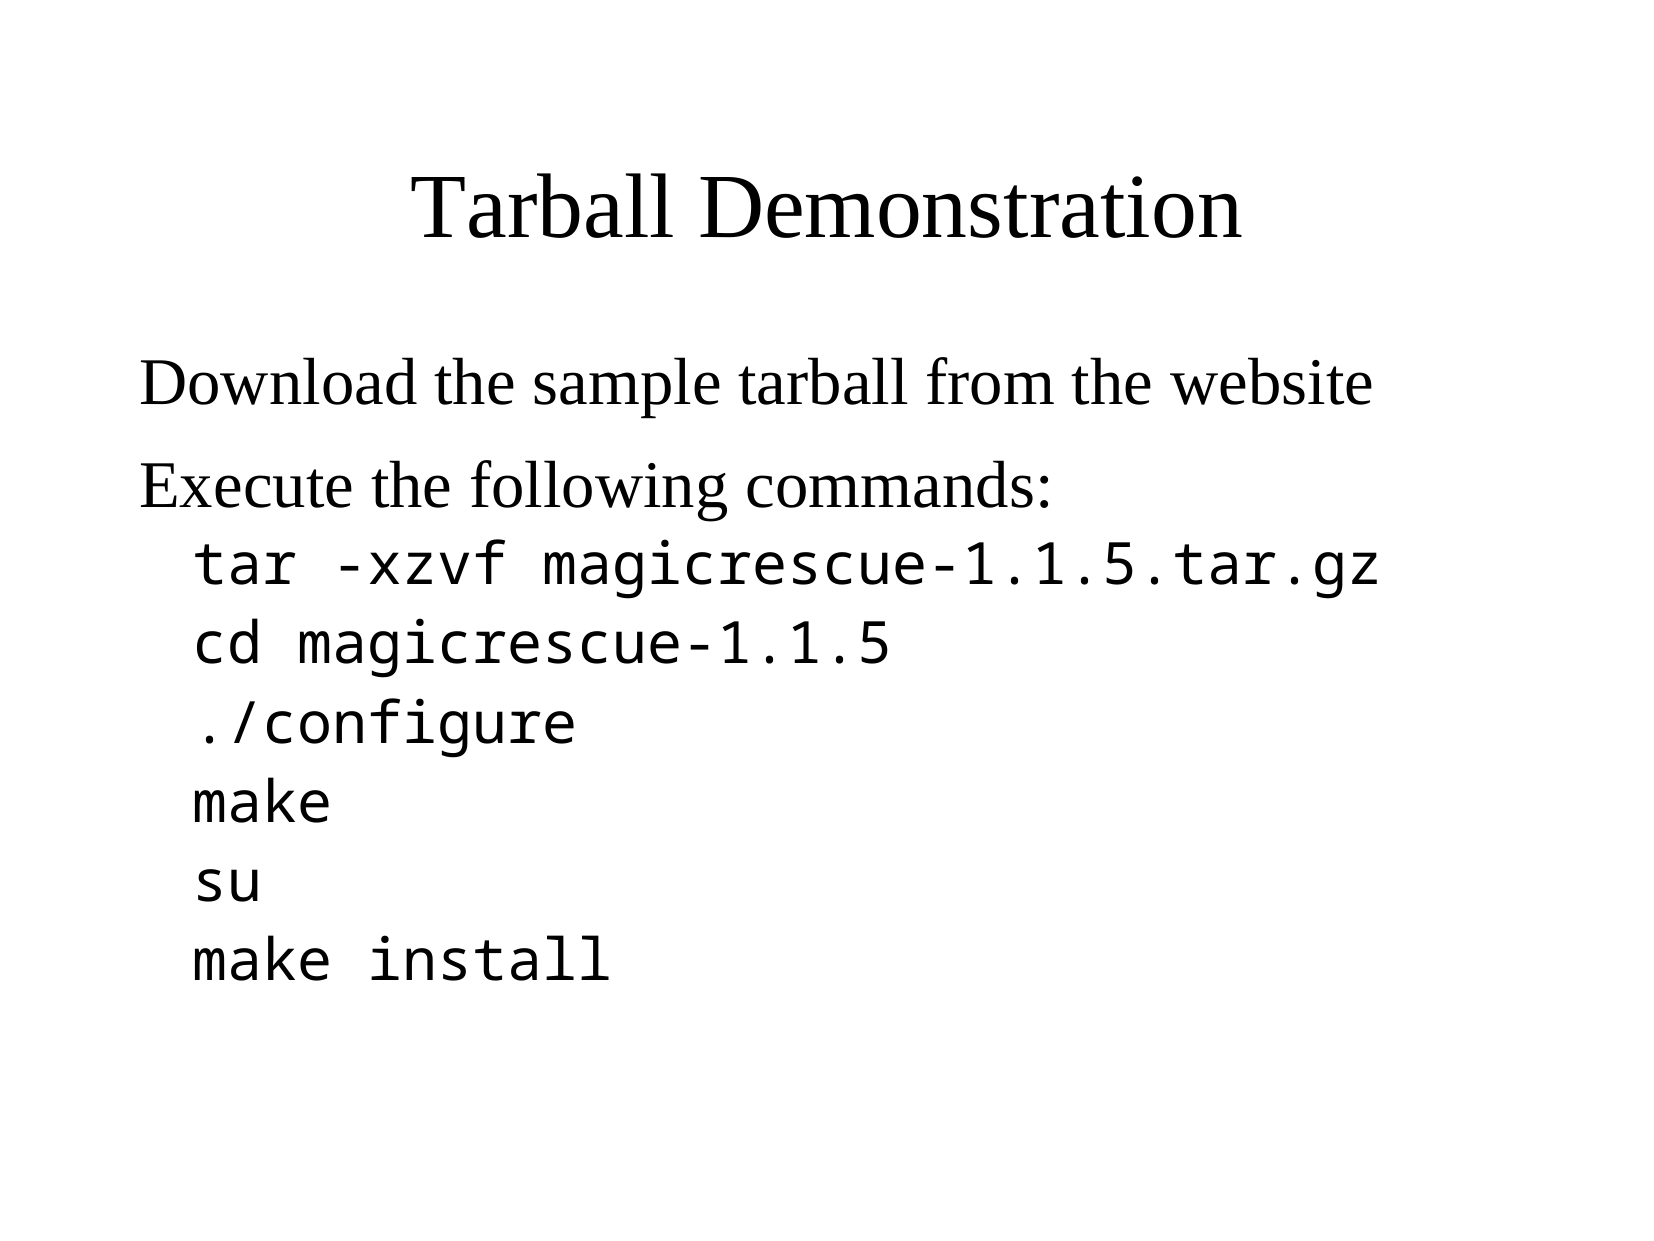

# Tarball Demonstration
Download the sample tarball from the website
Execute the following commands:
tar -xzvf magicrescue-1.1.5.tar.gz
cd magicrescue-1.1.5
./configure
make
su
make install